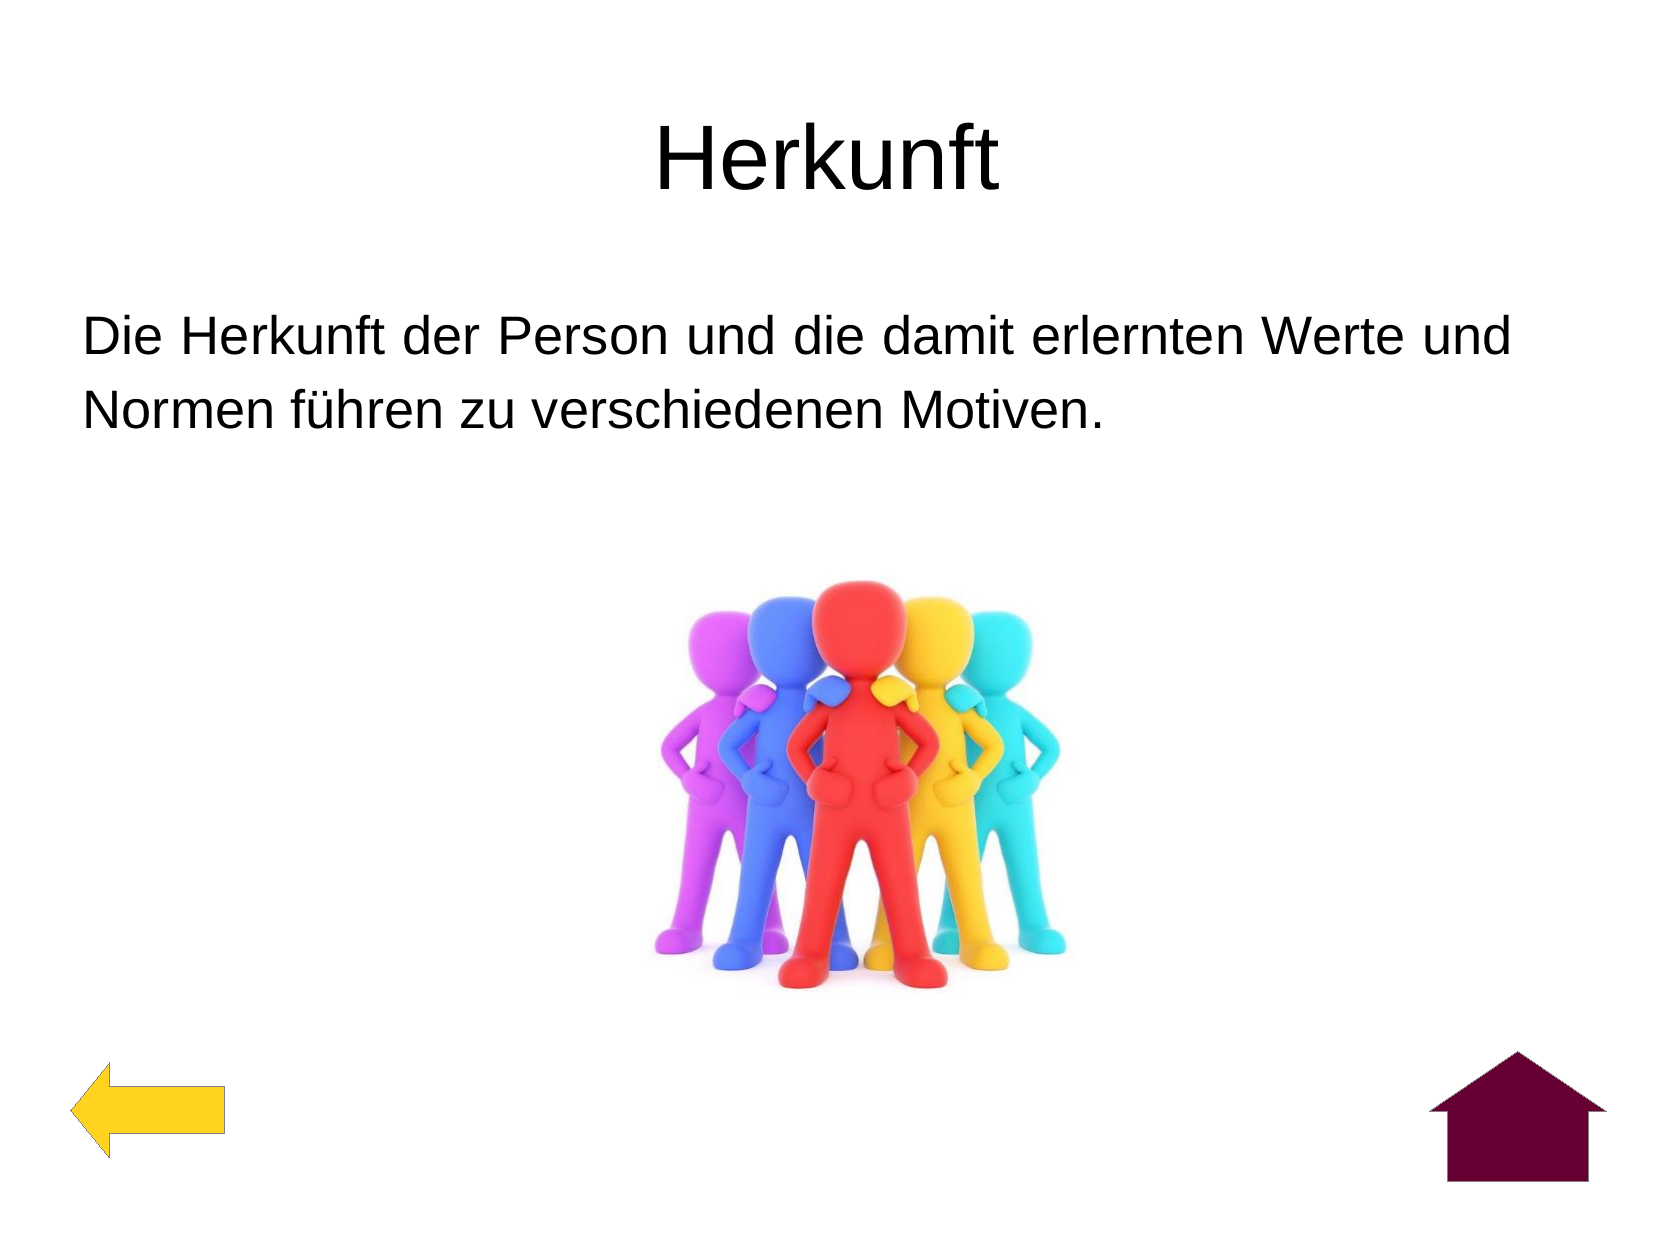

# Herkunft
Die Herkunft der Person und die damit erlernten Werte und Normen führen zu verschiedenen Motiven.